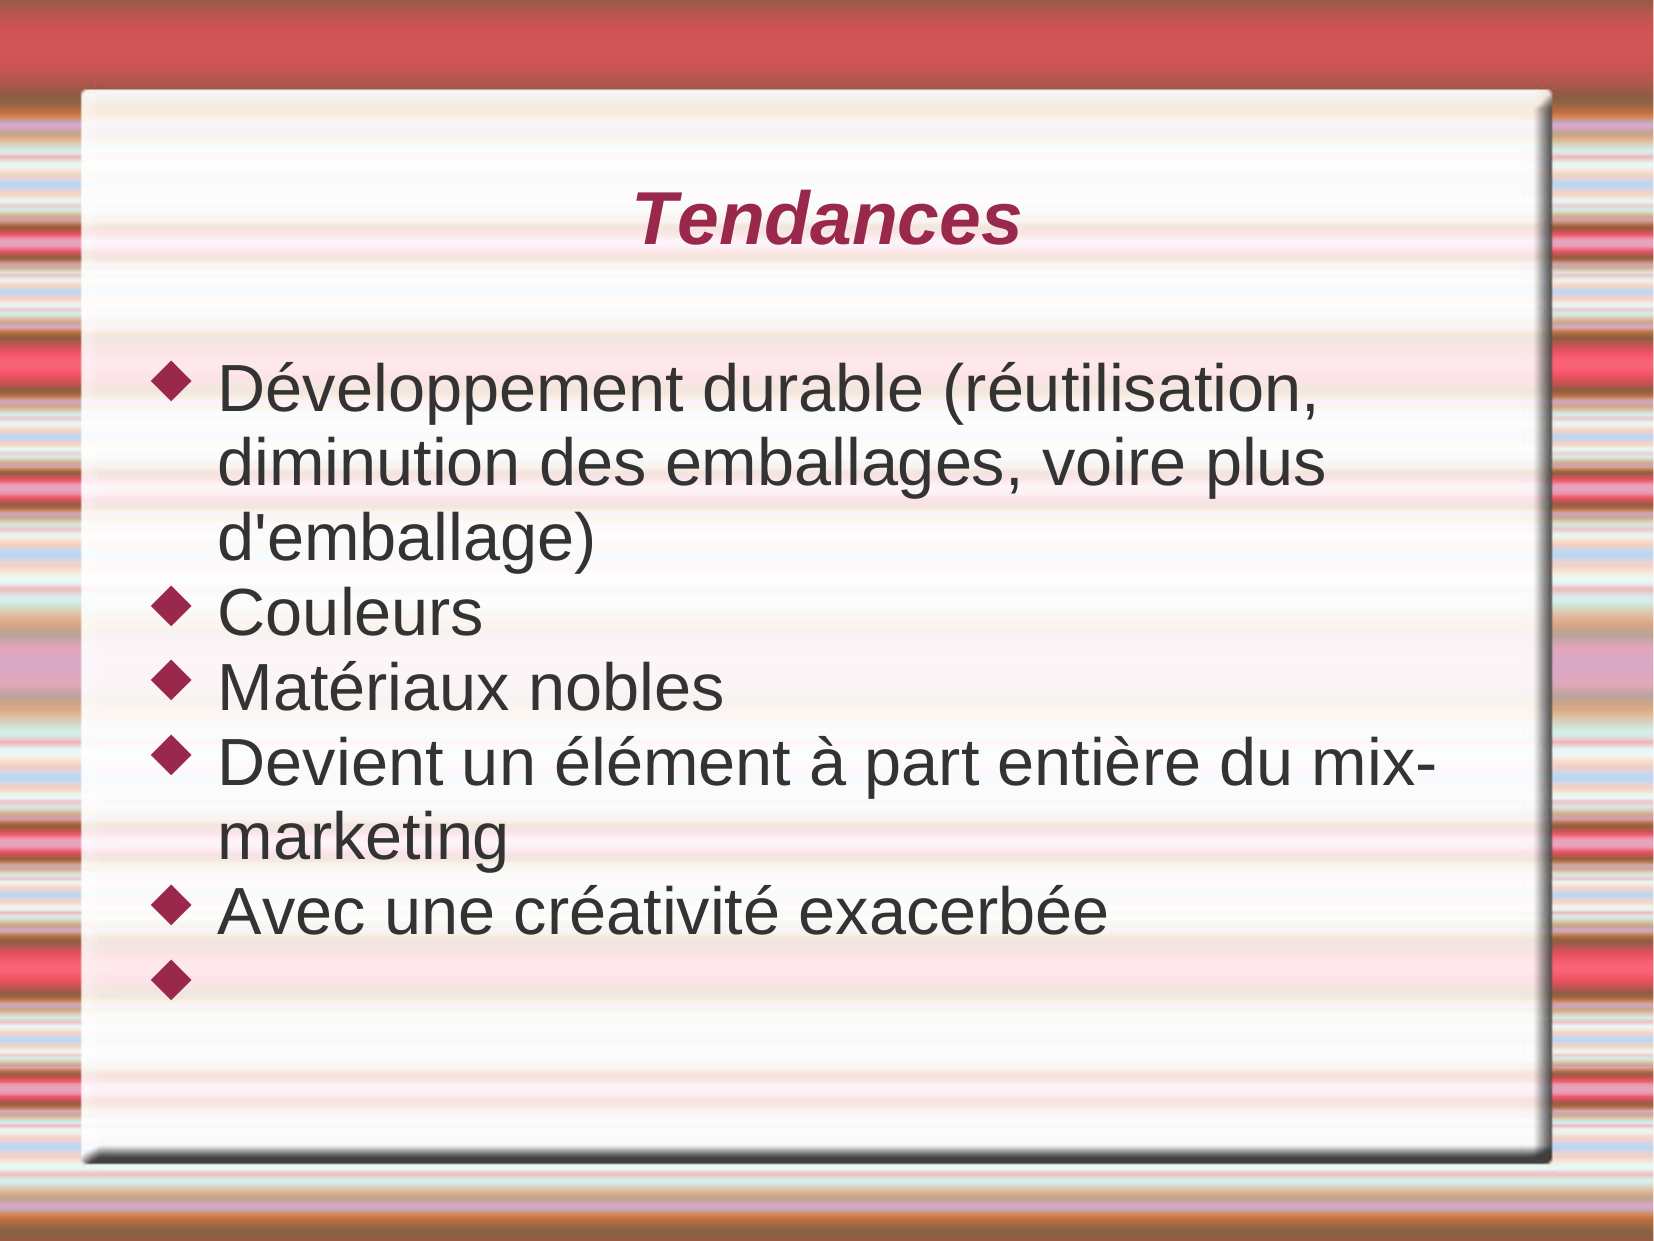

# Tendances
Développement durable (réutilisation, diminution des emballages, voire plus d'emballage)
Couleurs
Matériaux nobles
Devient un élément à part entière du mix-marketing
Avec une créativité exacerbée